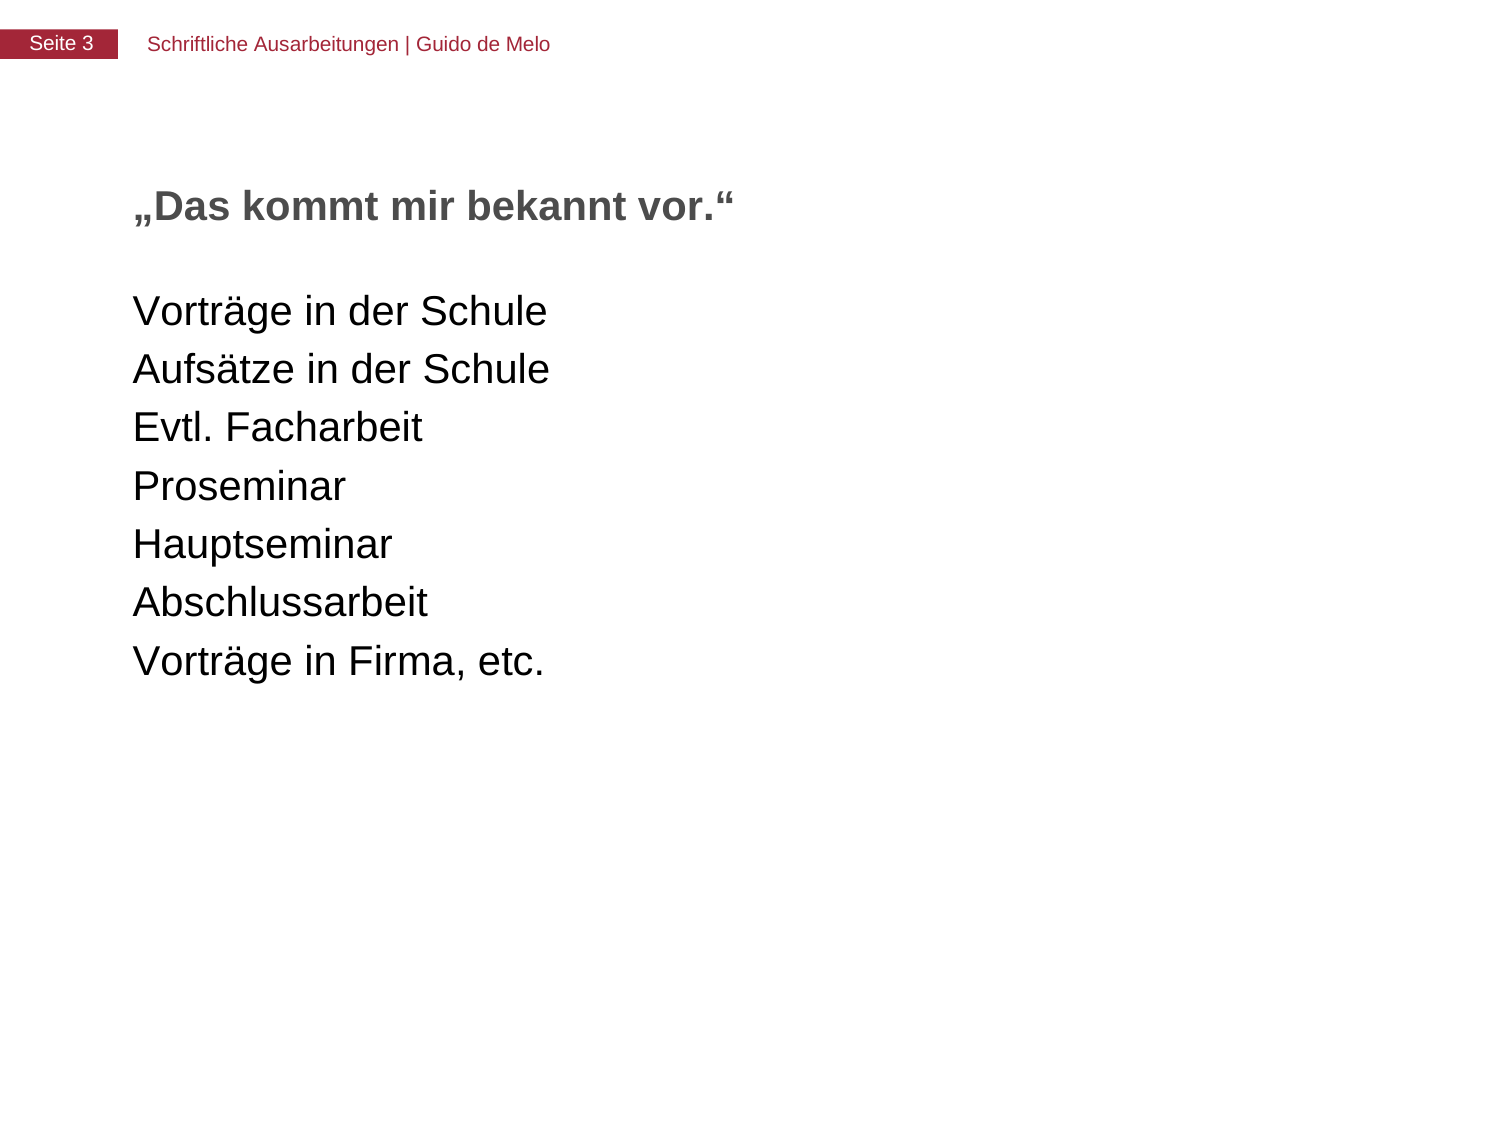

# „Das kommt mir bekannt vor.“
Vorträge in der Schule
Aufsätze in der Schule
Evtl. Facharbeit
Proseminar
Hauptseminar
Abschlussarbeit
Vorträge in Firma, etc.